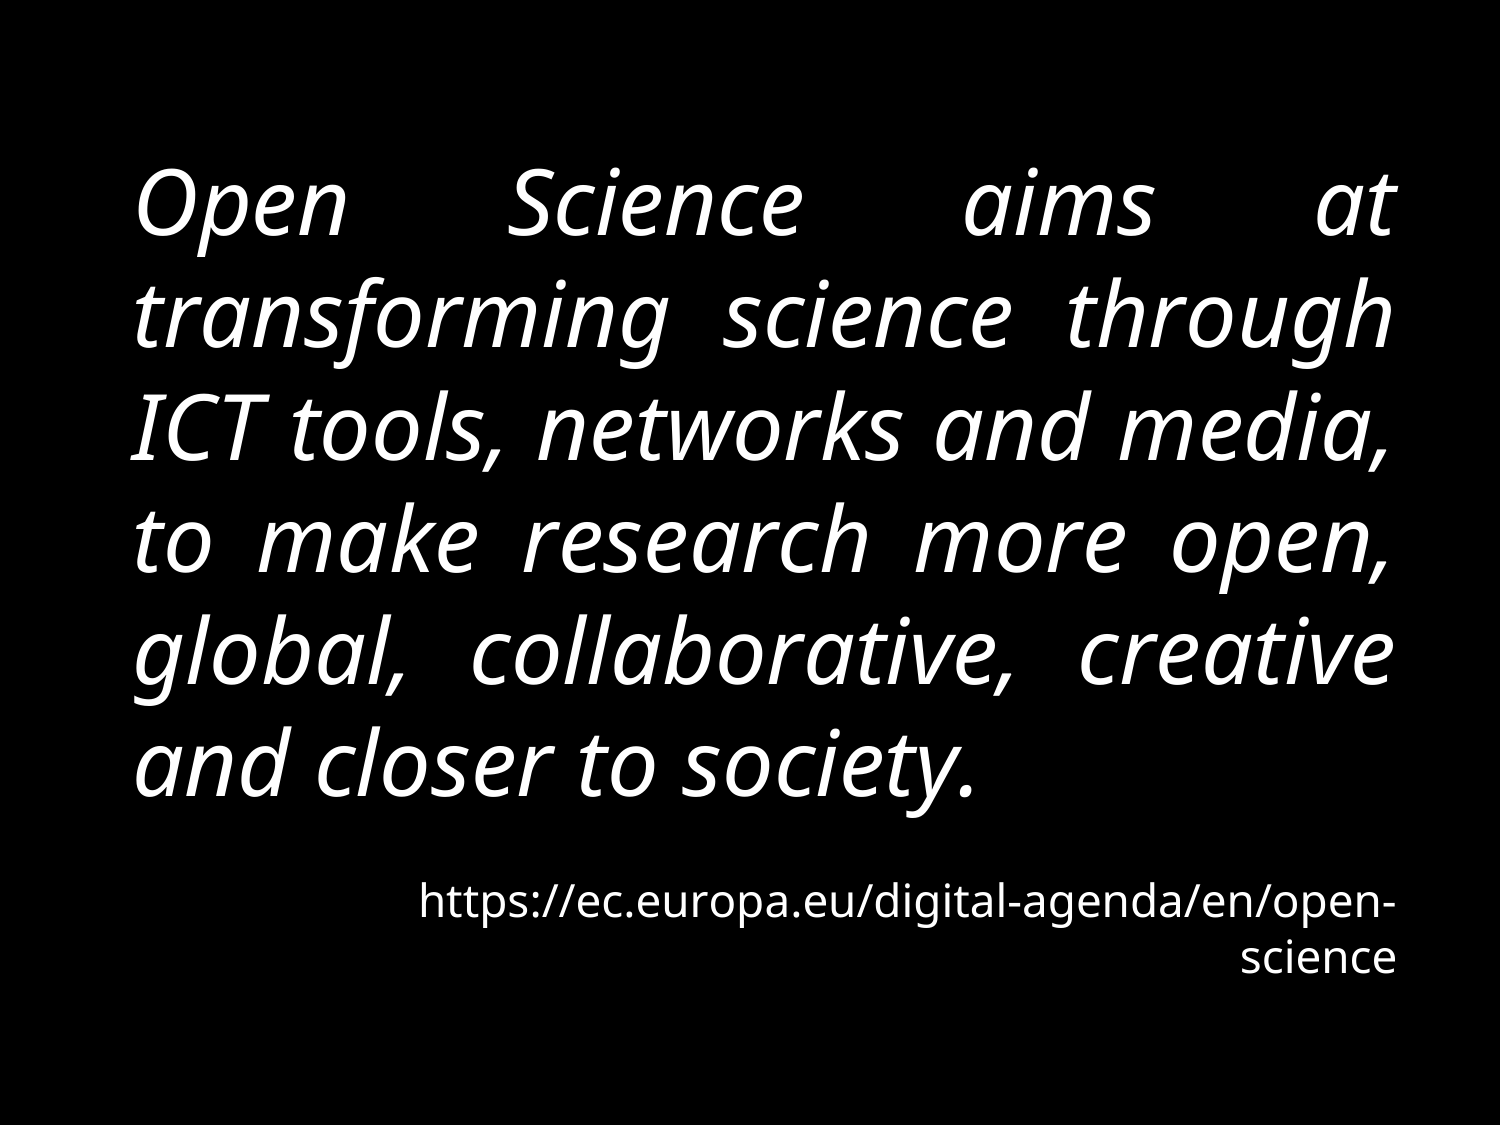

# Open Science aims at transforming science through ICT tools, networks and media, to make research more open, global, collaborative, creative and closer to society.
https://ec.europa.eu/digital-agenda/en/open-science